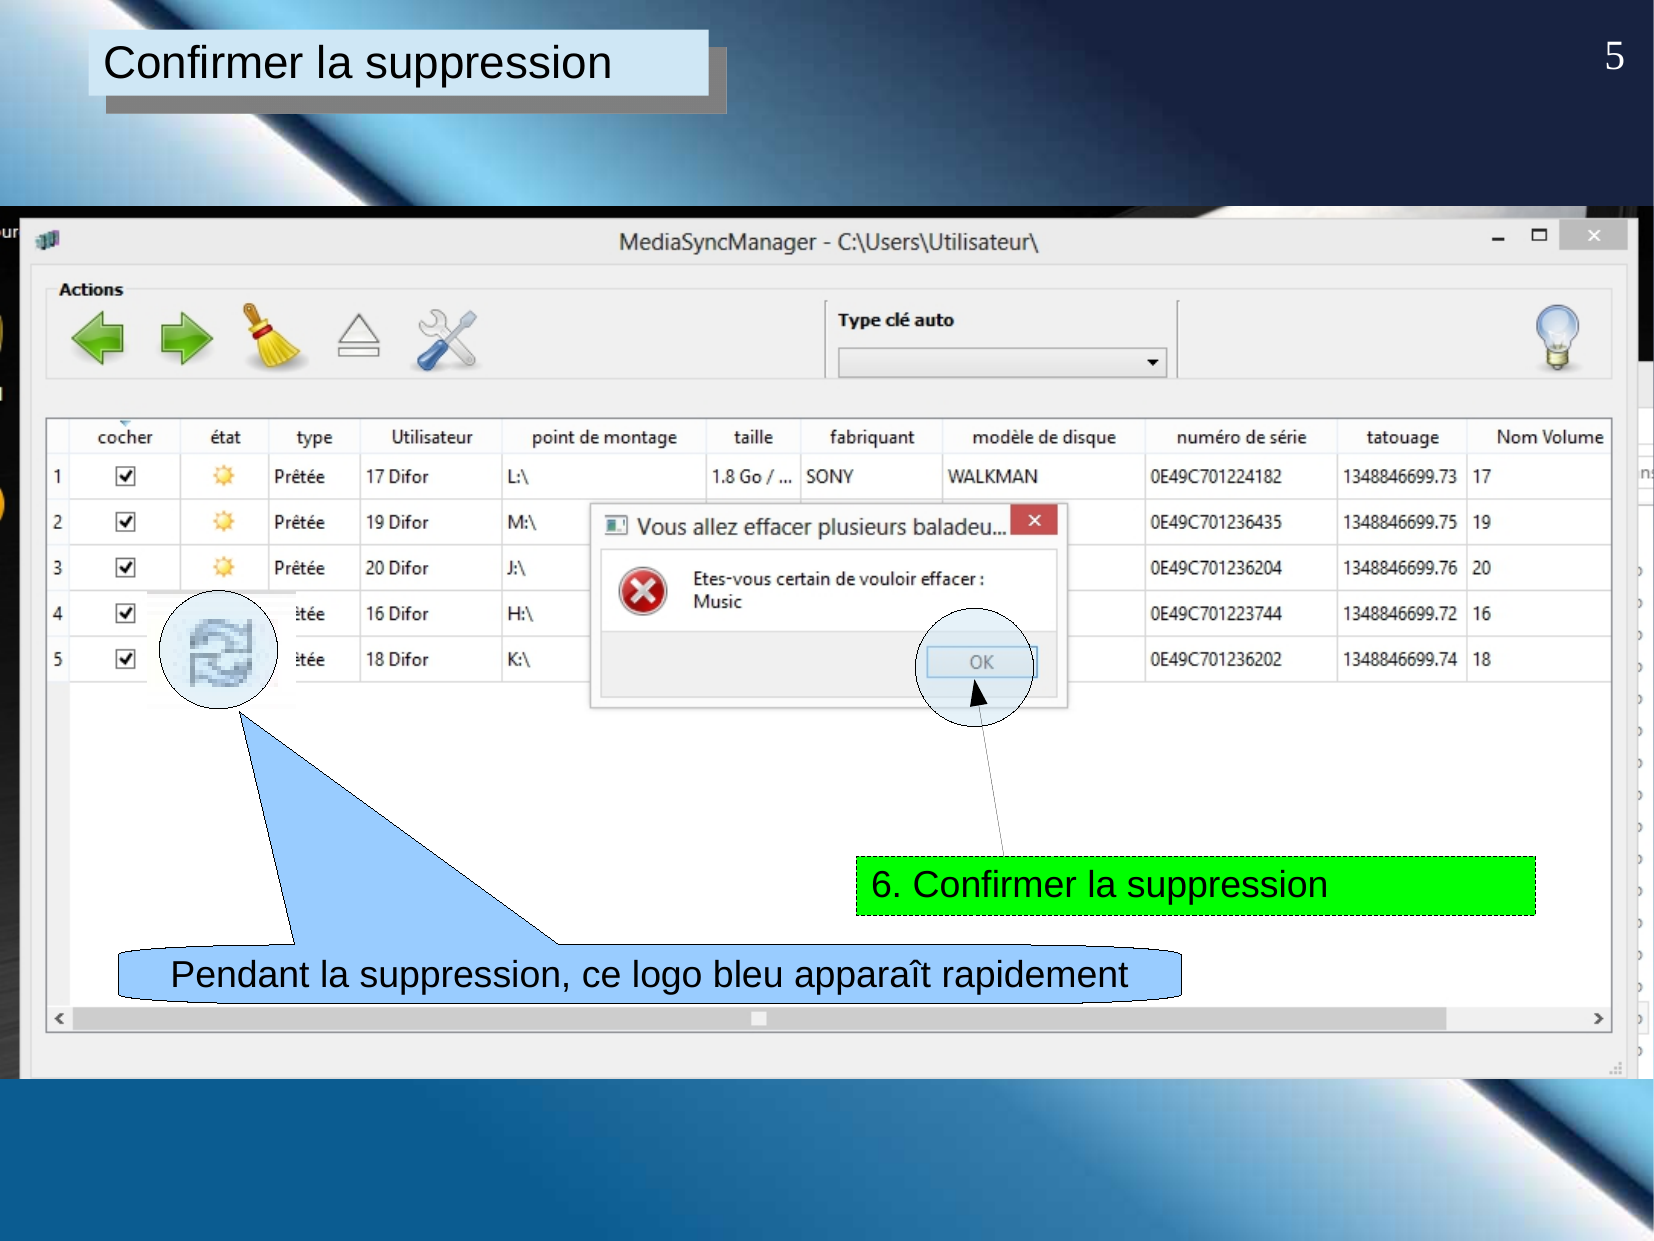

Confirmer la suppression
5
6. Confirmer la suppression
Pendant la suppression, ce logo bleu apparaît rapidement